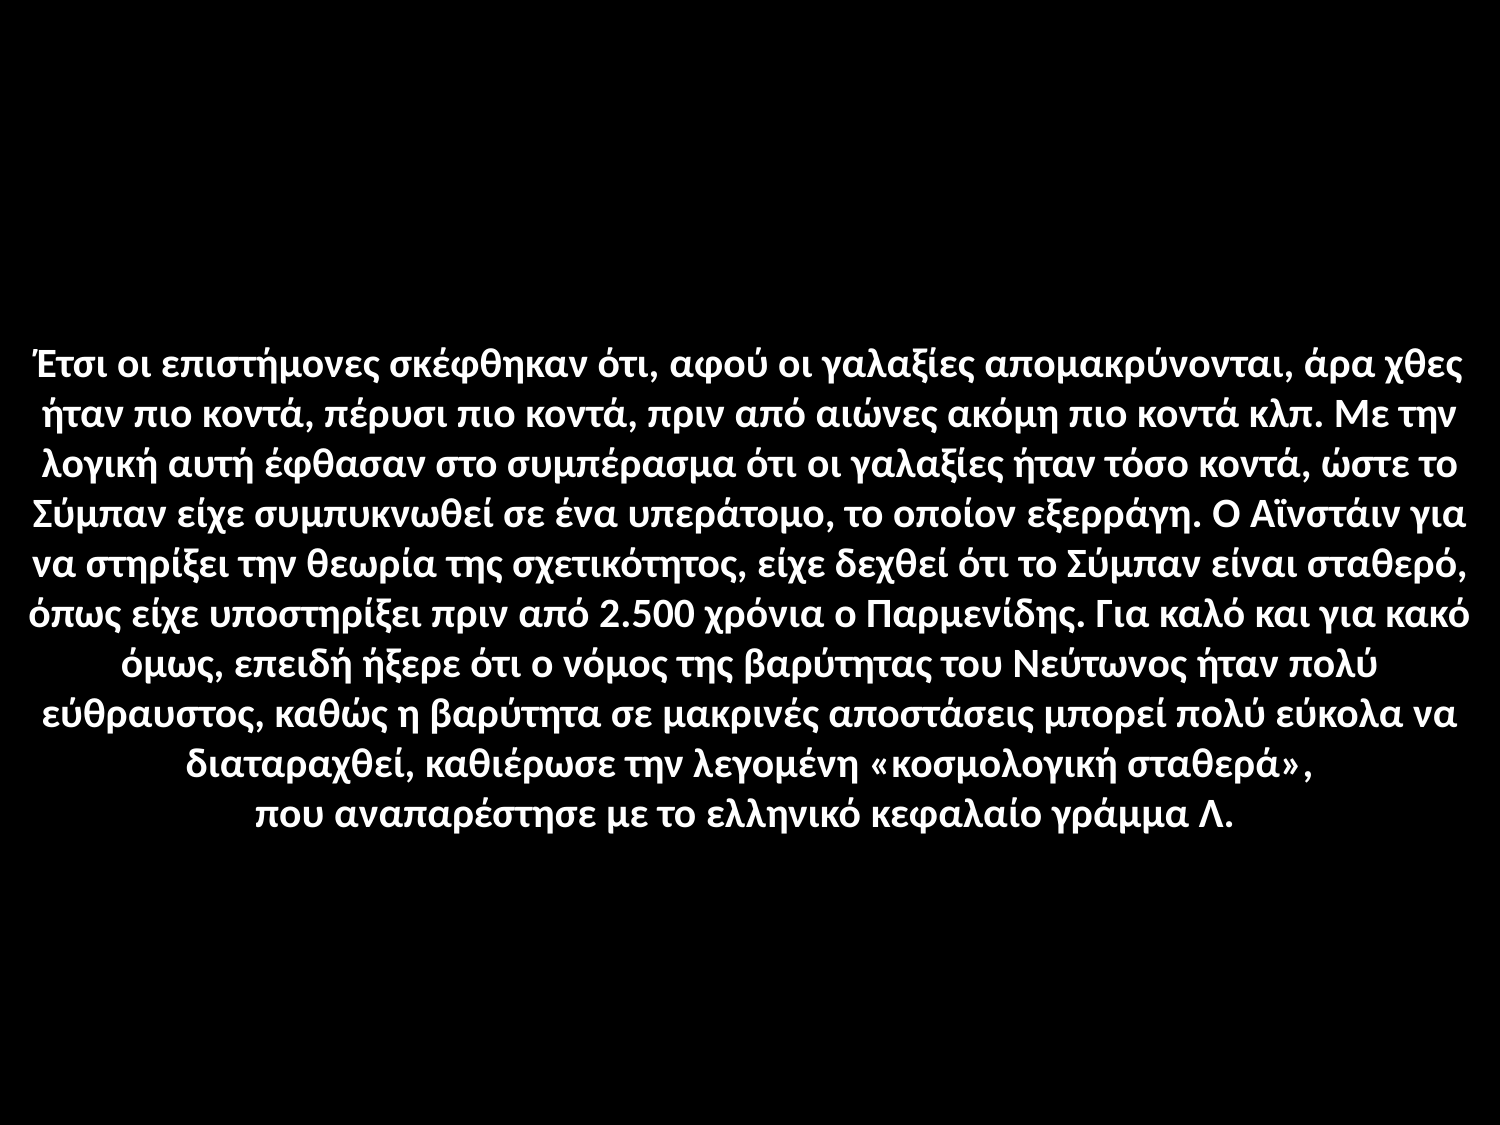

Έτσι οι επιστήμονες σκέφθηκαν ότι, αφού οι γαλαξίες απομακρύνονται, άρα χθες ήταν πιο κοντά, πέρυσι πιο κοντά, πριν από αιώνες ακόμη πιο κοντά κλπ. Με την λογική αυτή έφθασαν στο συμπέρασμα ότι οι γαλαξίες ήταν τόσο κοντά, ώστε το Σύμπαν είχε συμπυκνωθεί σε ένα υπεράτομο, το οποίον εξερράγη. Ο Αϊνστάιν για να στηρίξει την θεωρία της σχετικότητος, είχε δεχθεί ότι το Σύμπαν είναι σταθερό, όπως είχε υποστηρίξει πριν από 2.500 χρόνια ο Παρμενίδης. Για καλό και για κακό όμως, επειδή ήξερε ότι ο νόμος της βαρύτητας του Νεύτωνος ήταν πολύ εύθραυστος, καθώς η βαρύτητα σε μακρινές αποστάσεις μπορεί πολύ εύκολα να διαταραχθεί, καθιέρωσε την λεγομένη «κοσμολογική σταθερά», που αναπαρέστησε με το ελληνικό κεφαλαίο γράμμα Λ.